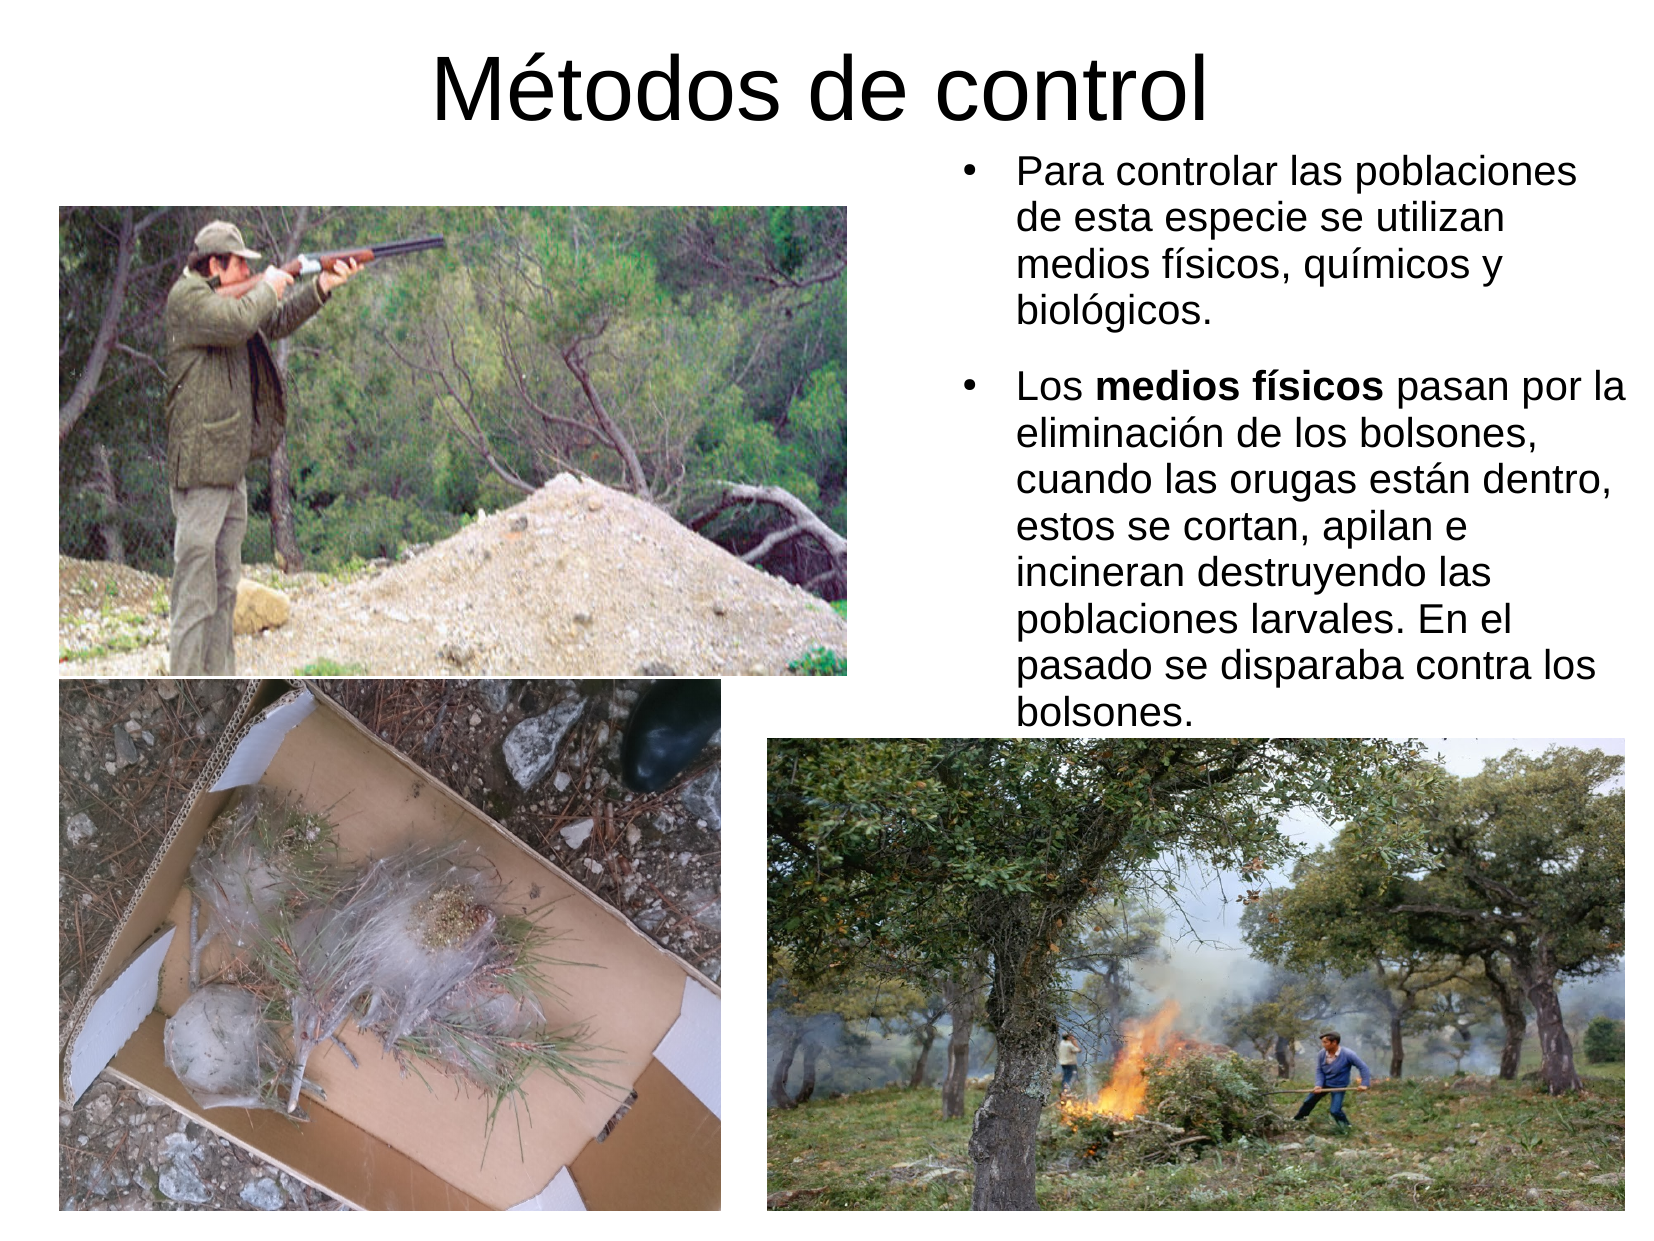

# Métodos de control
Para controlar las poblaciones de esta especie se utilizan medios físicos, químicos y biológicos.
Los medios físicos pasan por la eliminación de los bolsones, cuando las orugas están dentro, estos se cortan, apilan e incineran destruyendo las poblaciones larvales. En el pasado se disparaba contra los bolsones.